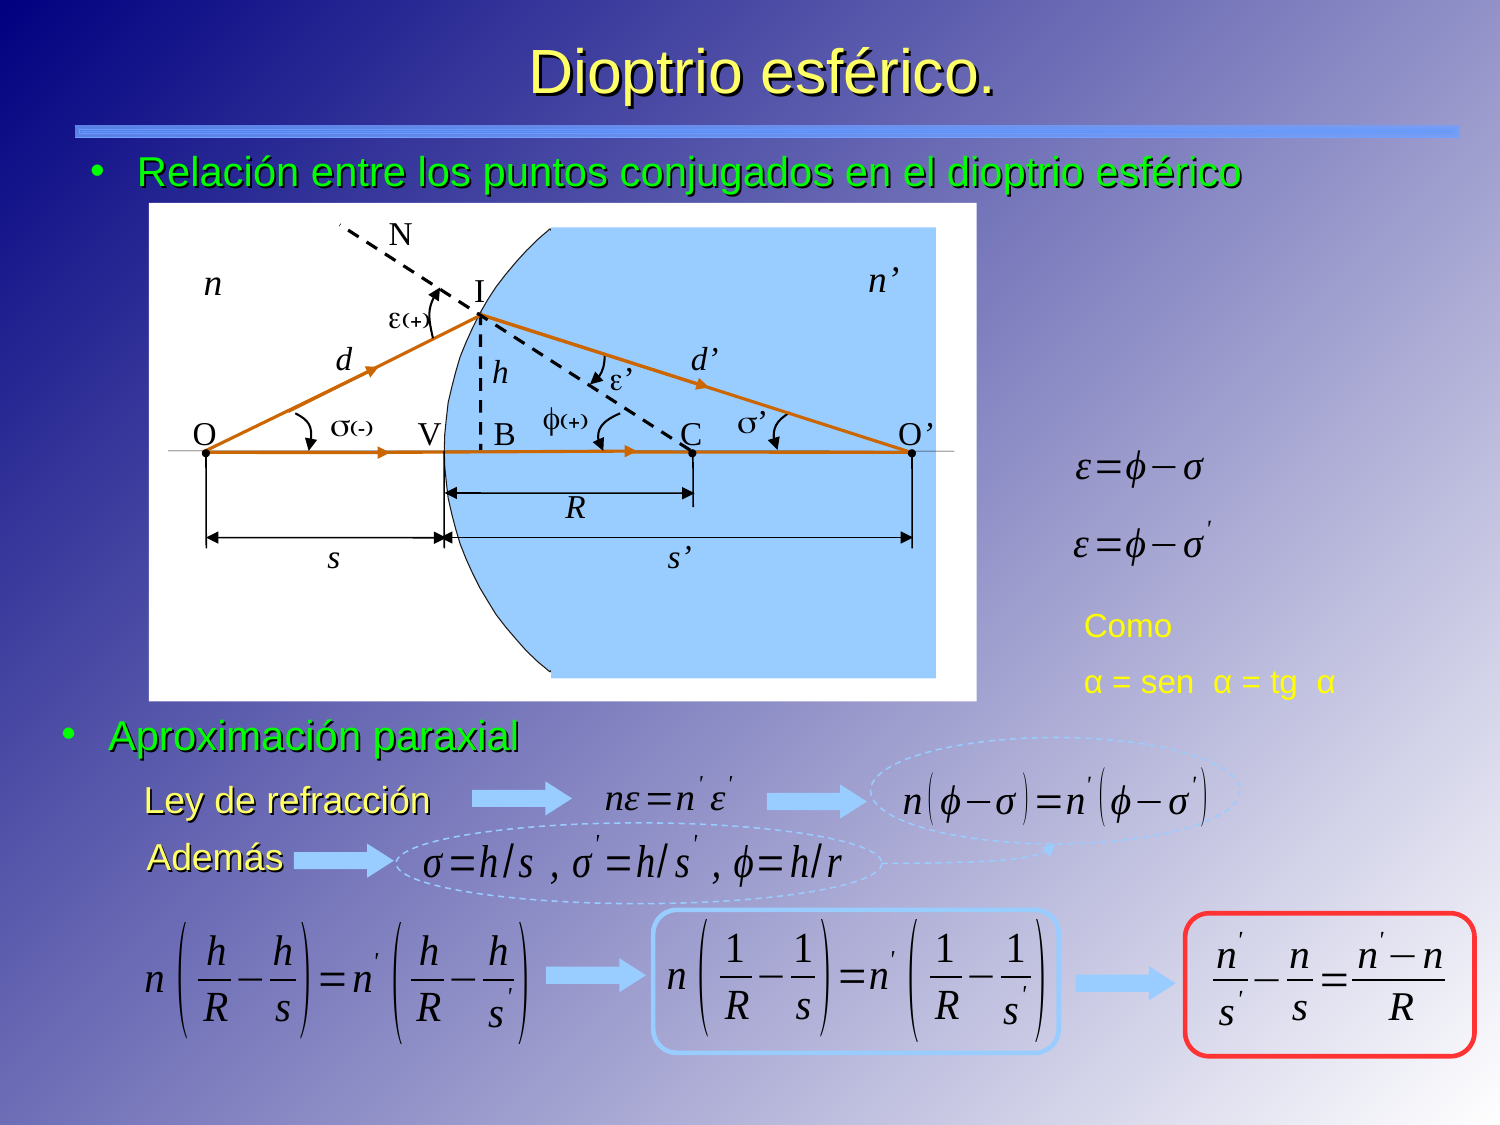

Dioptrio esférico.
Relación entre los puntos conjugados en el dioptrio esférico
n’
n
N
(+)
(+)
I
d
h
B
d’
O’
’
’
(-)
O
V
C
R
s
s’
Como
α = sen α = tg α
Aproximación paraxial
Ley de refracción
Además